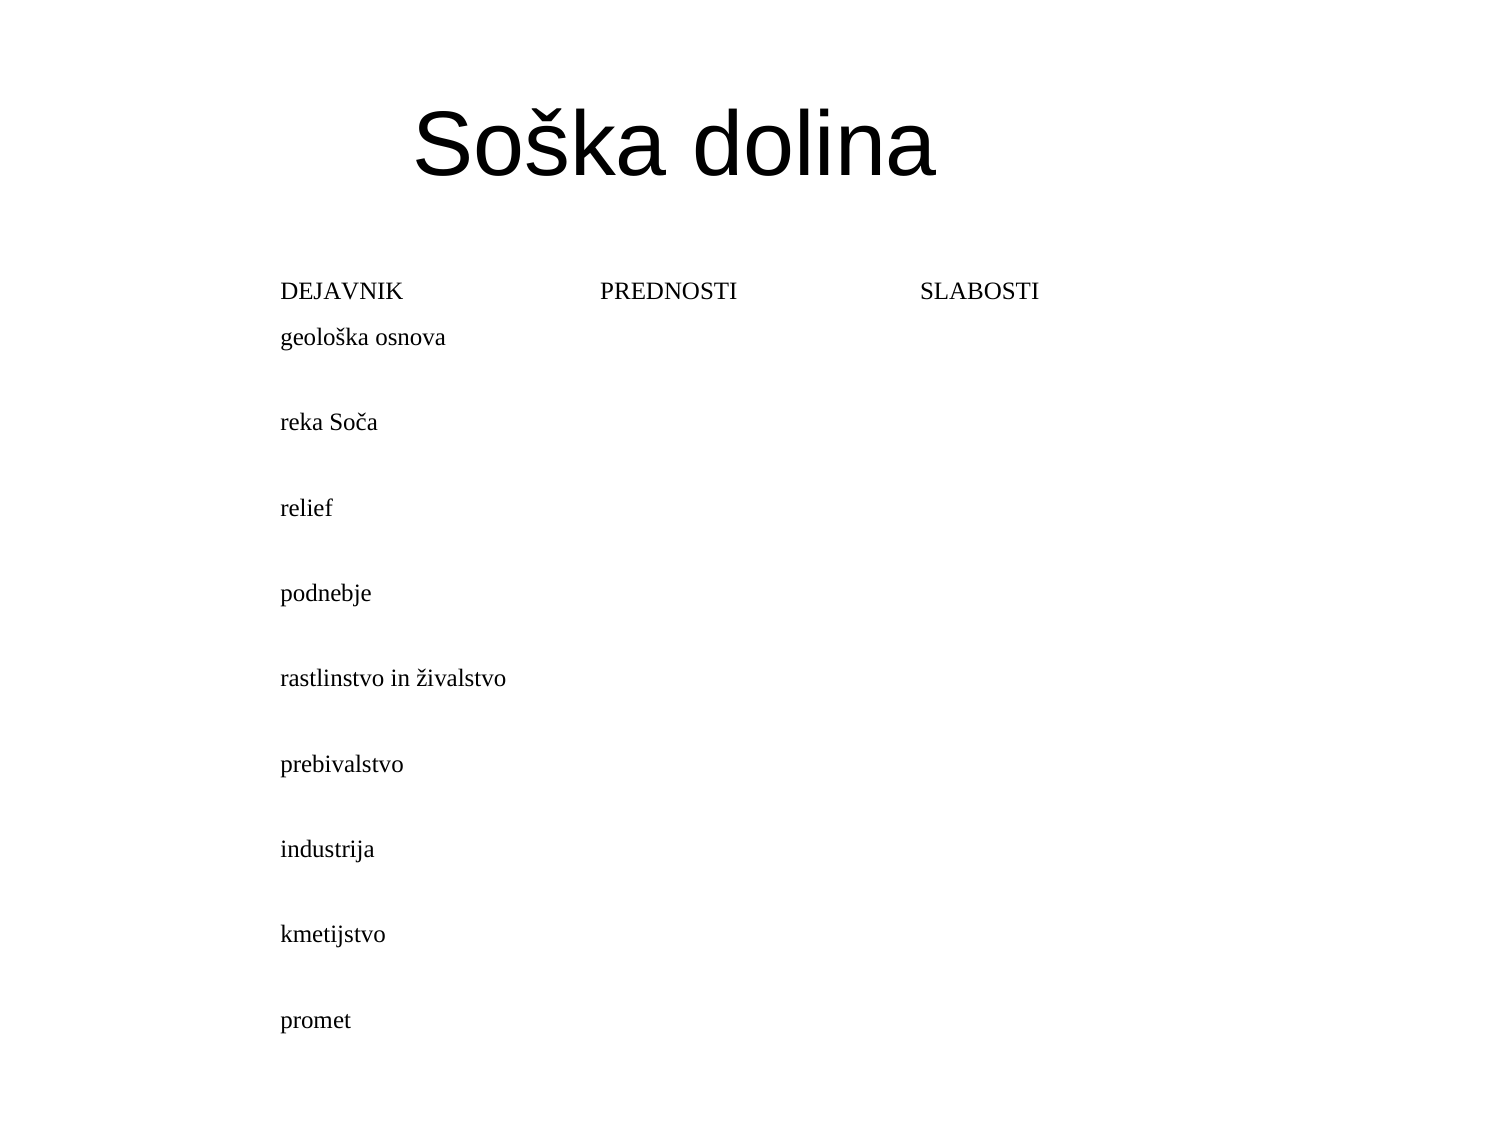

# Soška dolina
| DEJAVNIK | PREDNOSTI | SLABOSTI |
| --- | --- | --- |
| geološka osnova | | |
| reka Soča | | |
| relief | | |
| podnebje | | |
| rastlinstvo in živalstvo | | |
| prebivalstvo | | |
| industrija | | |
| kmetijstvo | | |
| promet | | |